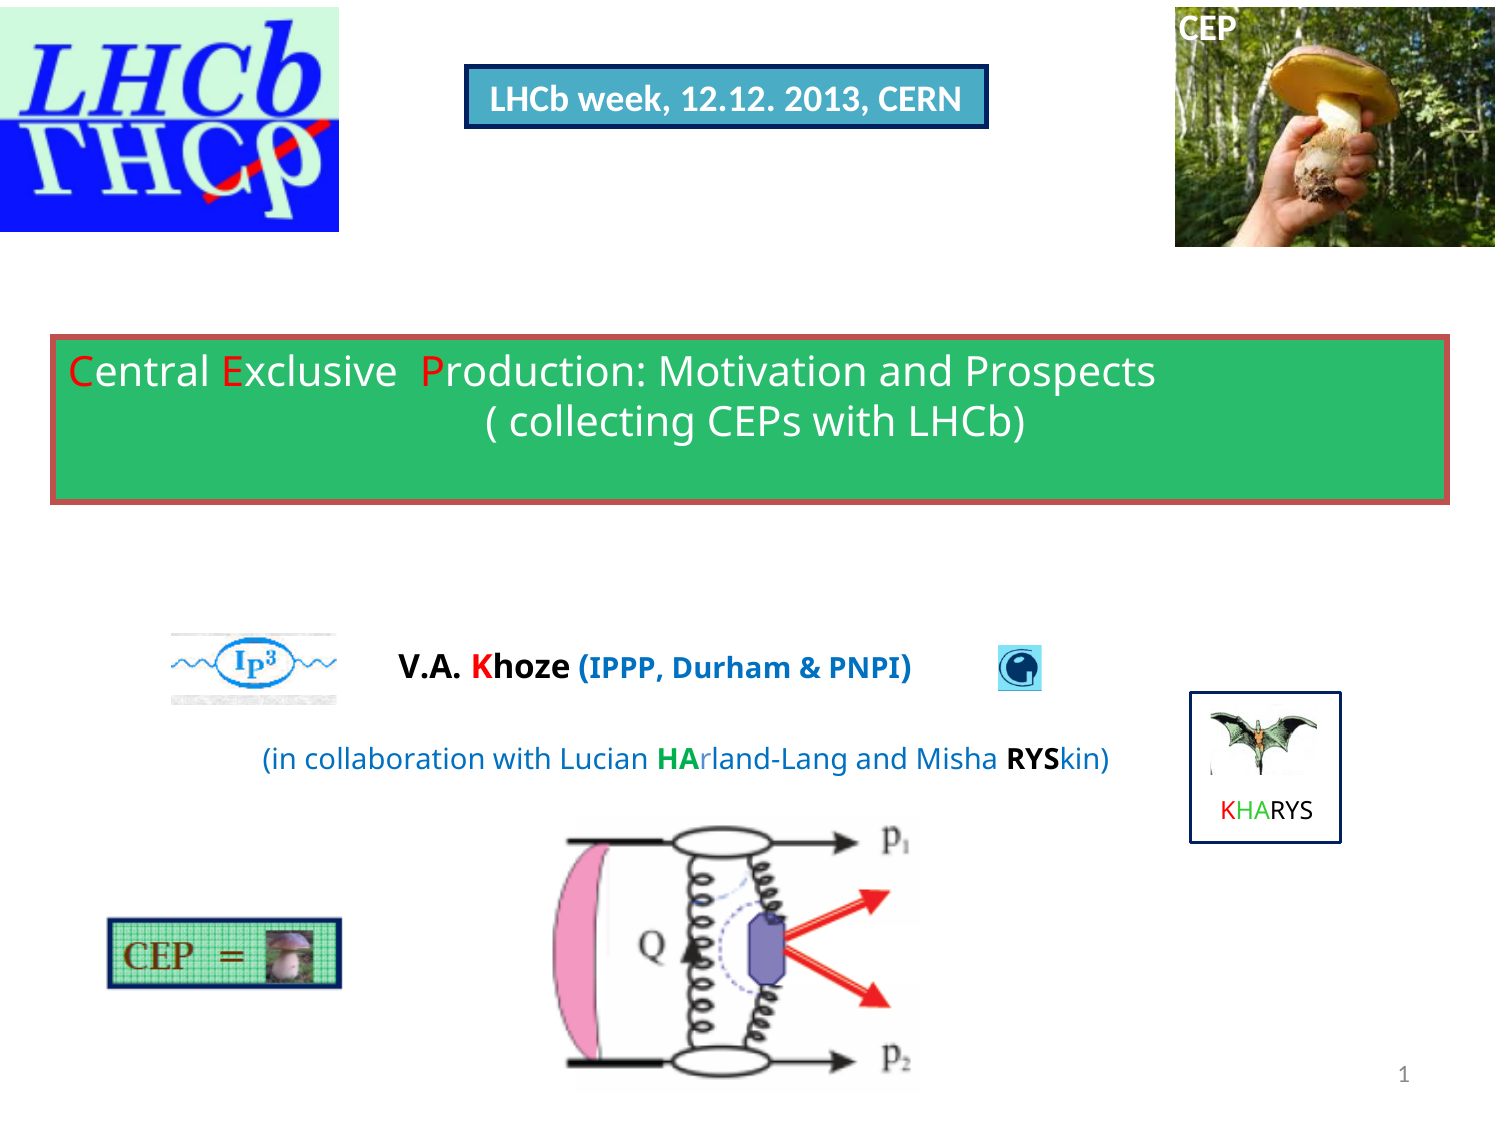

CEP
LHCb week, 12.12. 2013, CERN
Central Exclusive Production: Motivation and Prospects
 ( collecting CEPs with LHCb)
 V.A. Khoze (IPPP, Durham & PNPI)
(in collaboration with Lucian HArland-Lang and Misha RYSkin)
KHARYS